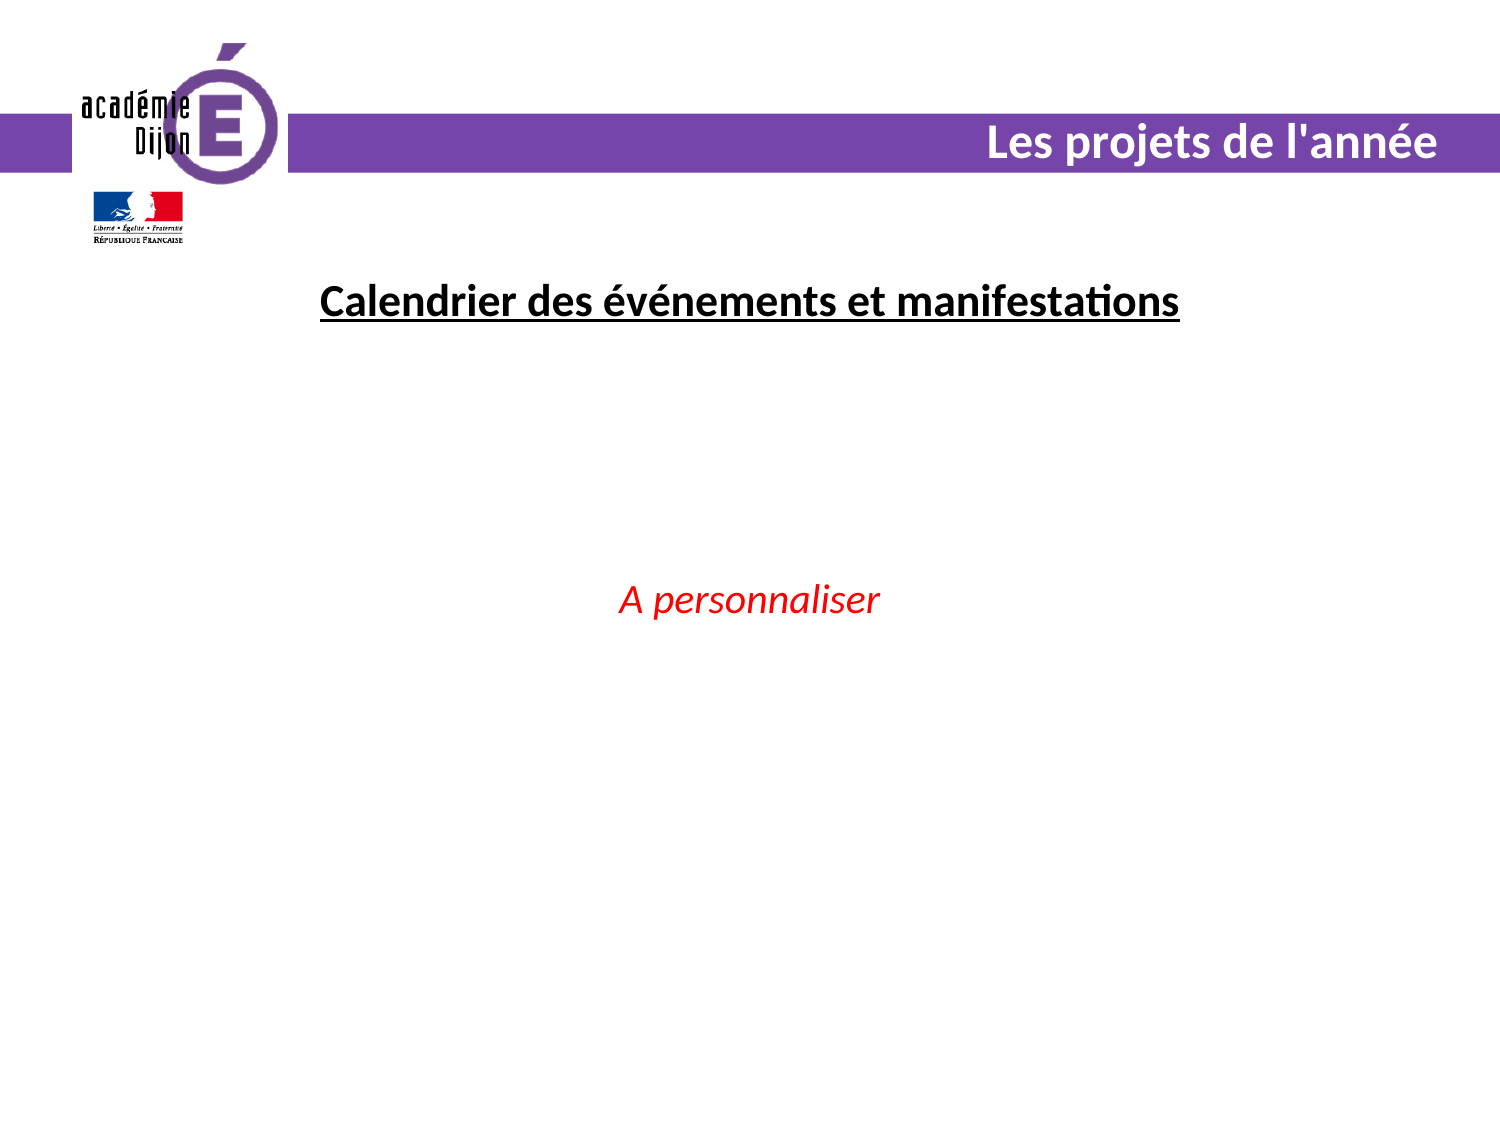

# Les projets de l'année
Calendrier des événements et manifestations
A personnaliser